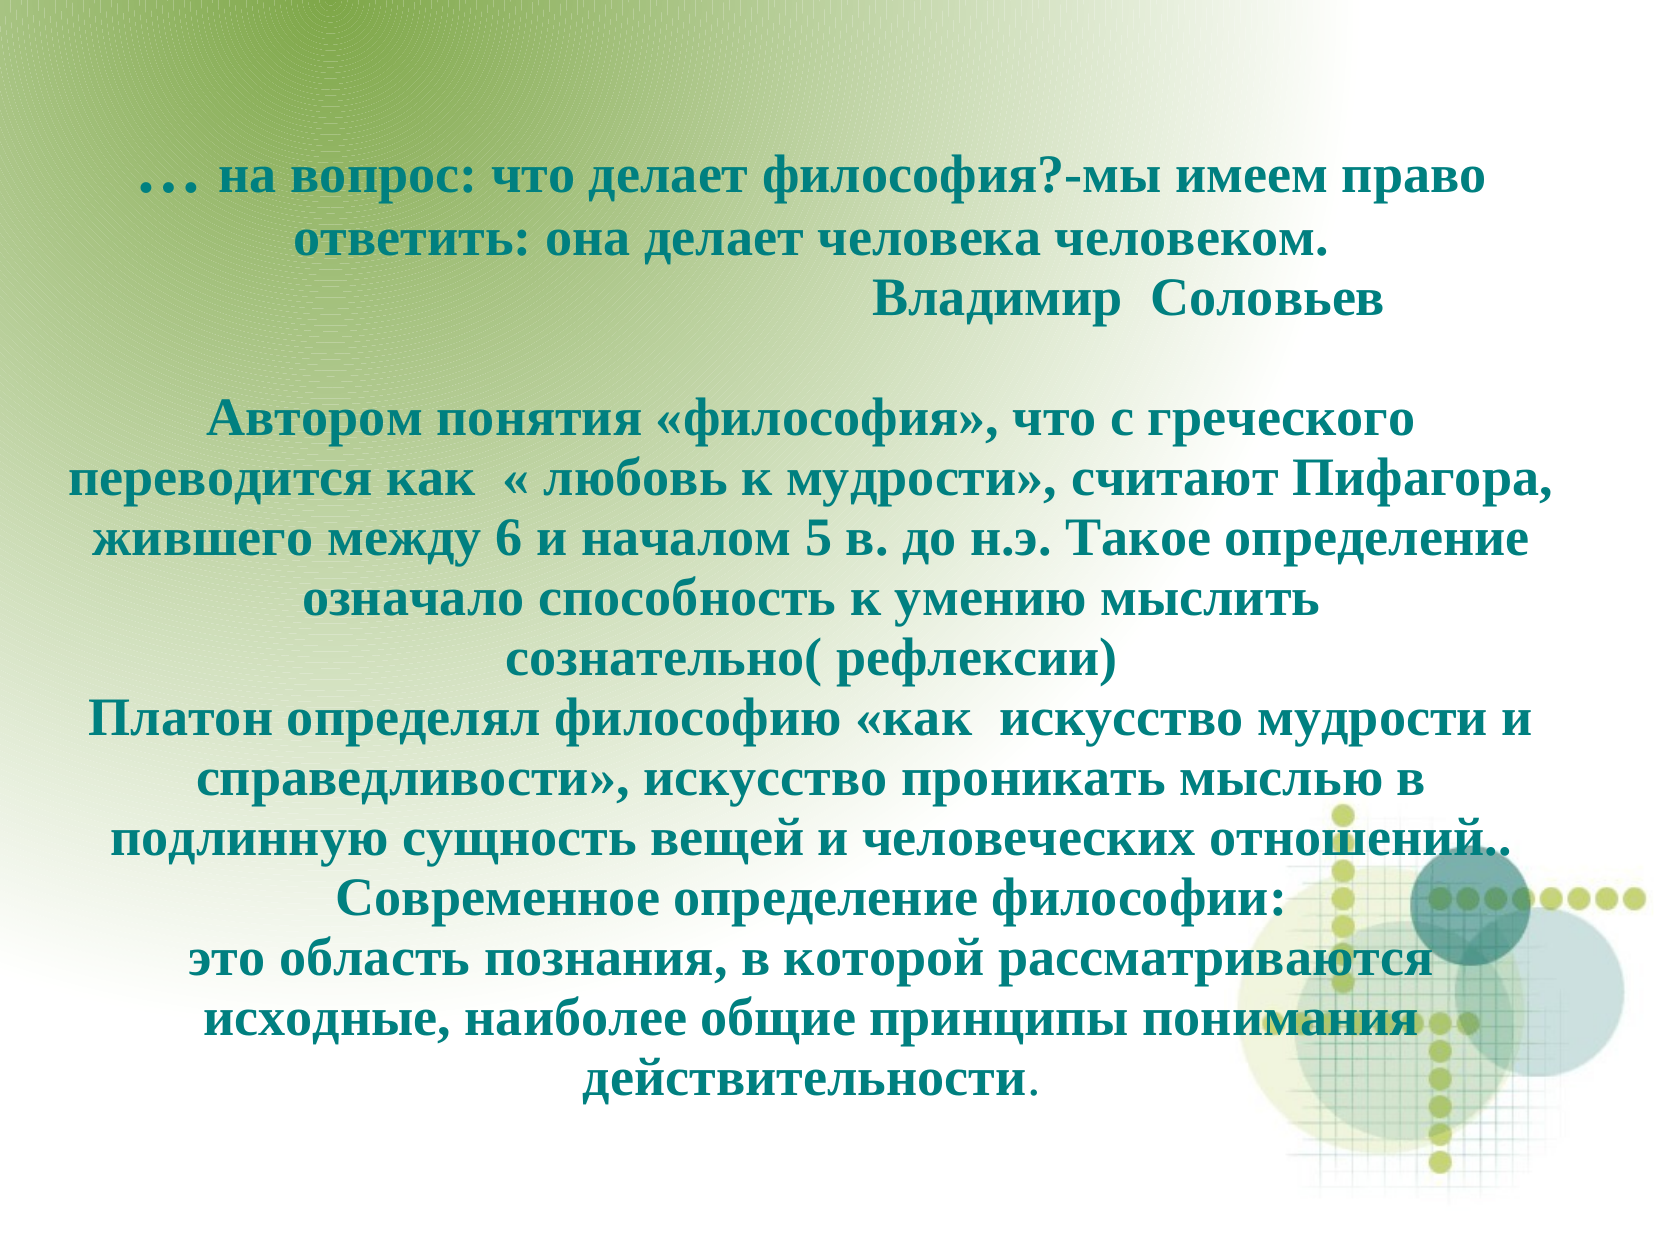

# … на вопрос: что делает философия?-мы имеем право ответить: она делает человека человеком.
 Владимир Соловьев
Автором понятия «философия», что с греческого переводится как « любовь к мудрости», считают Пифагора, жившего между 6 и началом 5 в. до н.э. Такое определение означало способность к умению мыслить сознательно( рефлексии)
Платон определял философию «как искусство мудрости и справедливости», искусство проникать мыслью в подлинную сущность вещей и человеческих отношений..
Современное определение философии:
это область познания, в которой рассматриваются исходные, наиболее общие принципы понимания действительности.